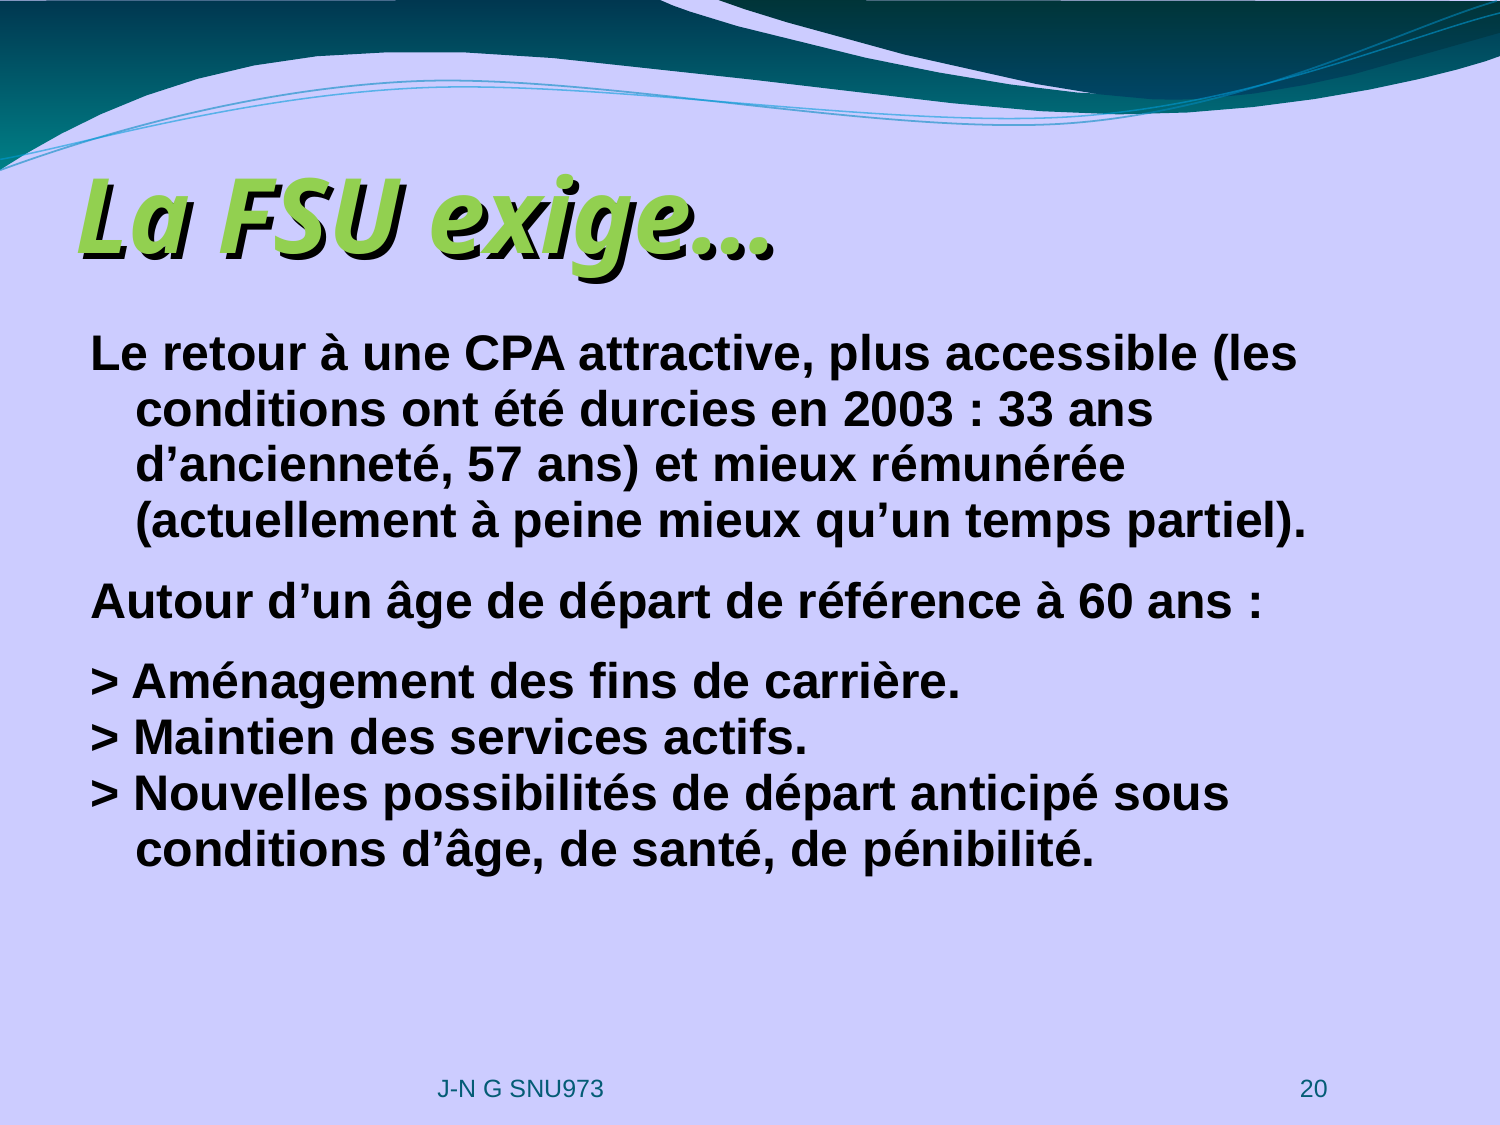

# La FSU exige…
Le retour à une CPA attractive, plus accessible (les conditions ont été durcies en 2003 : 33 ans d’ancienneté, 57 ans) et mieux rémunérée (actuellement à peine mieux qu’un temps partiel).
Autour d’un âge de départ de référence à 60 ans :
> Aménagement des fins de carrière.
> Maintien des services actifs.
> Nouvelles possibilités de départ anticipé sous conditions d’âge, de santé, de pénibilité.
J-N G SNU973